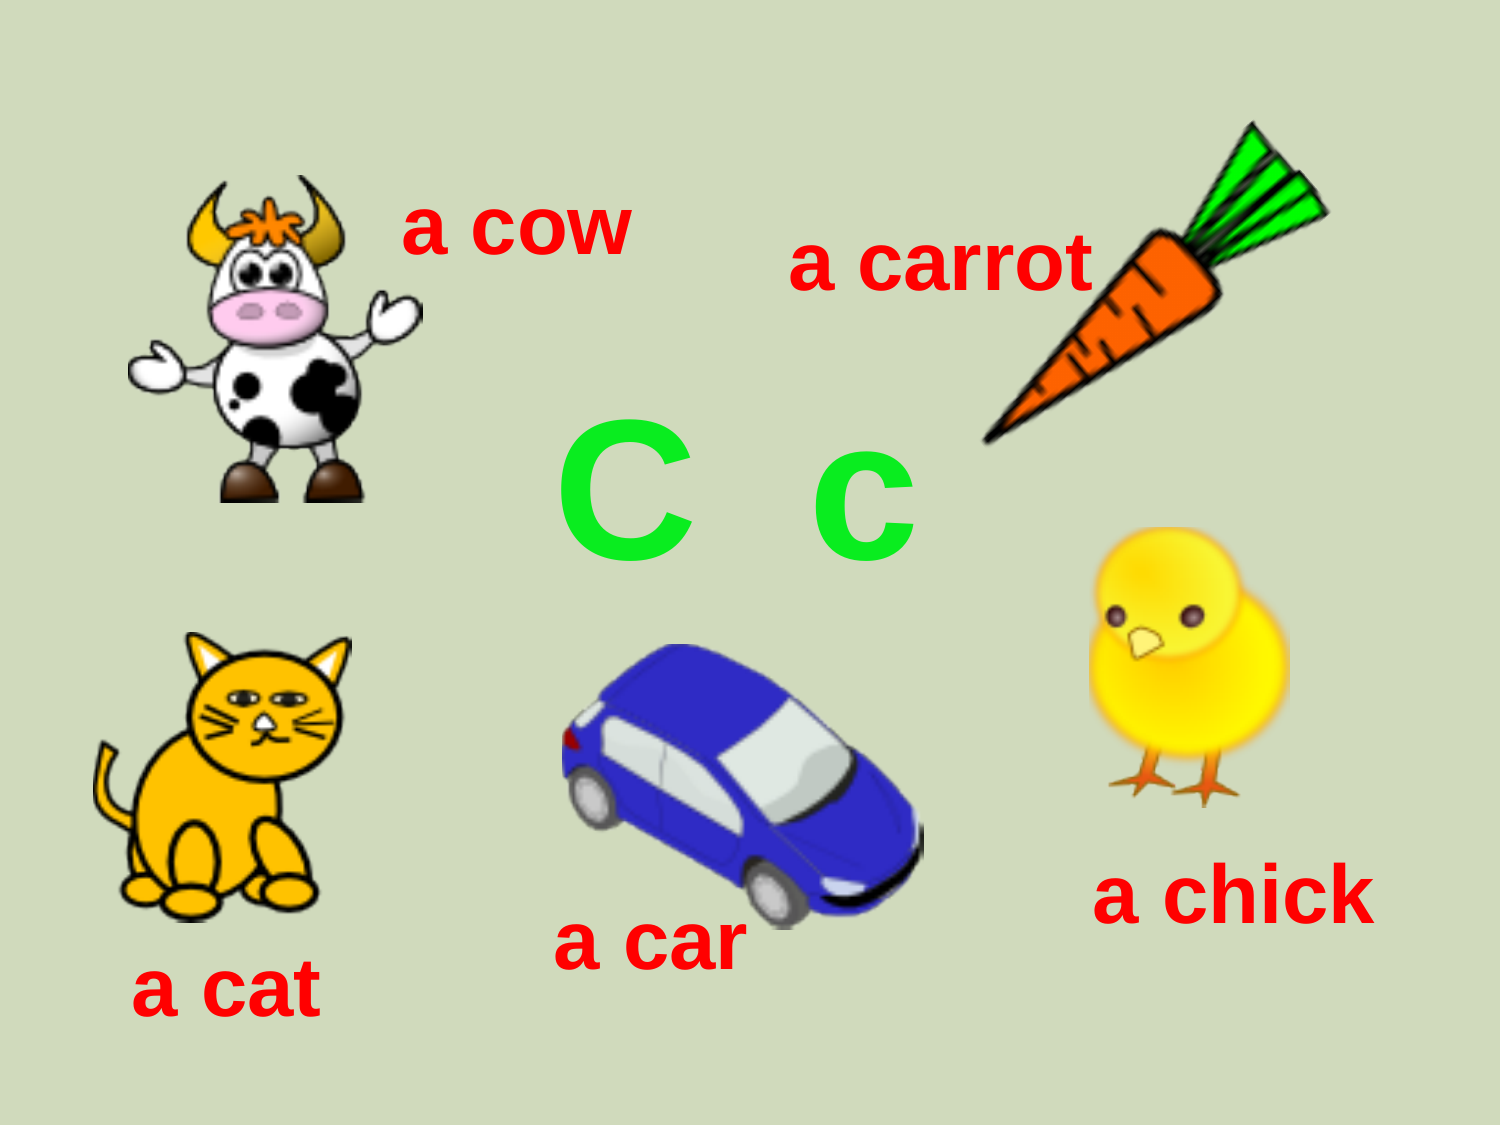

a cow
a carrot
C c
a chick
a car
a cat